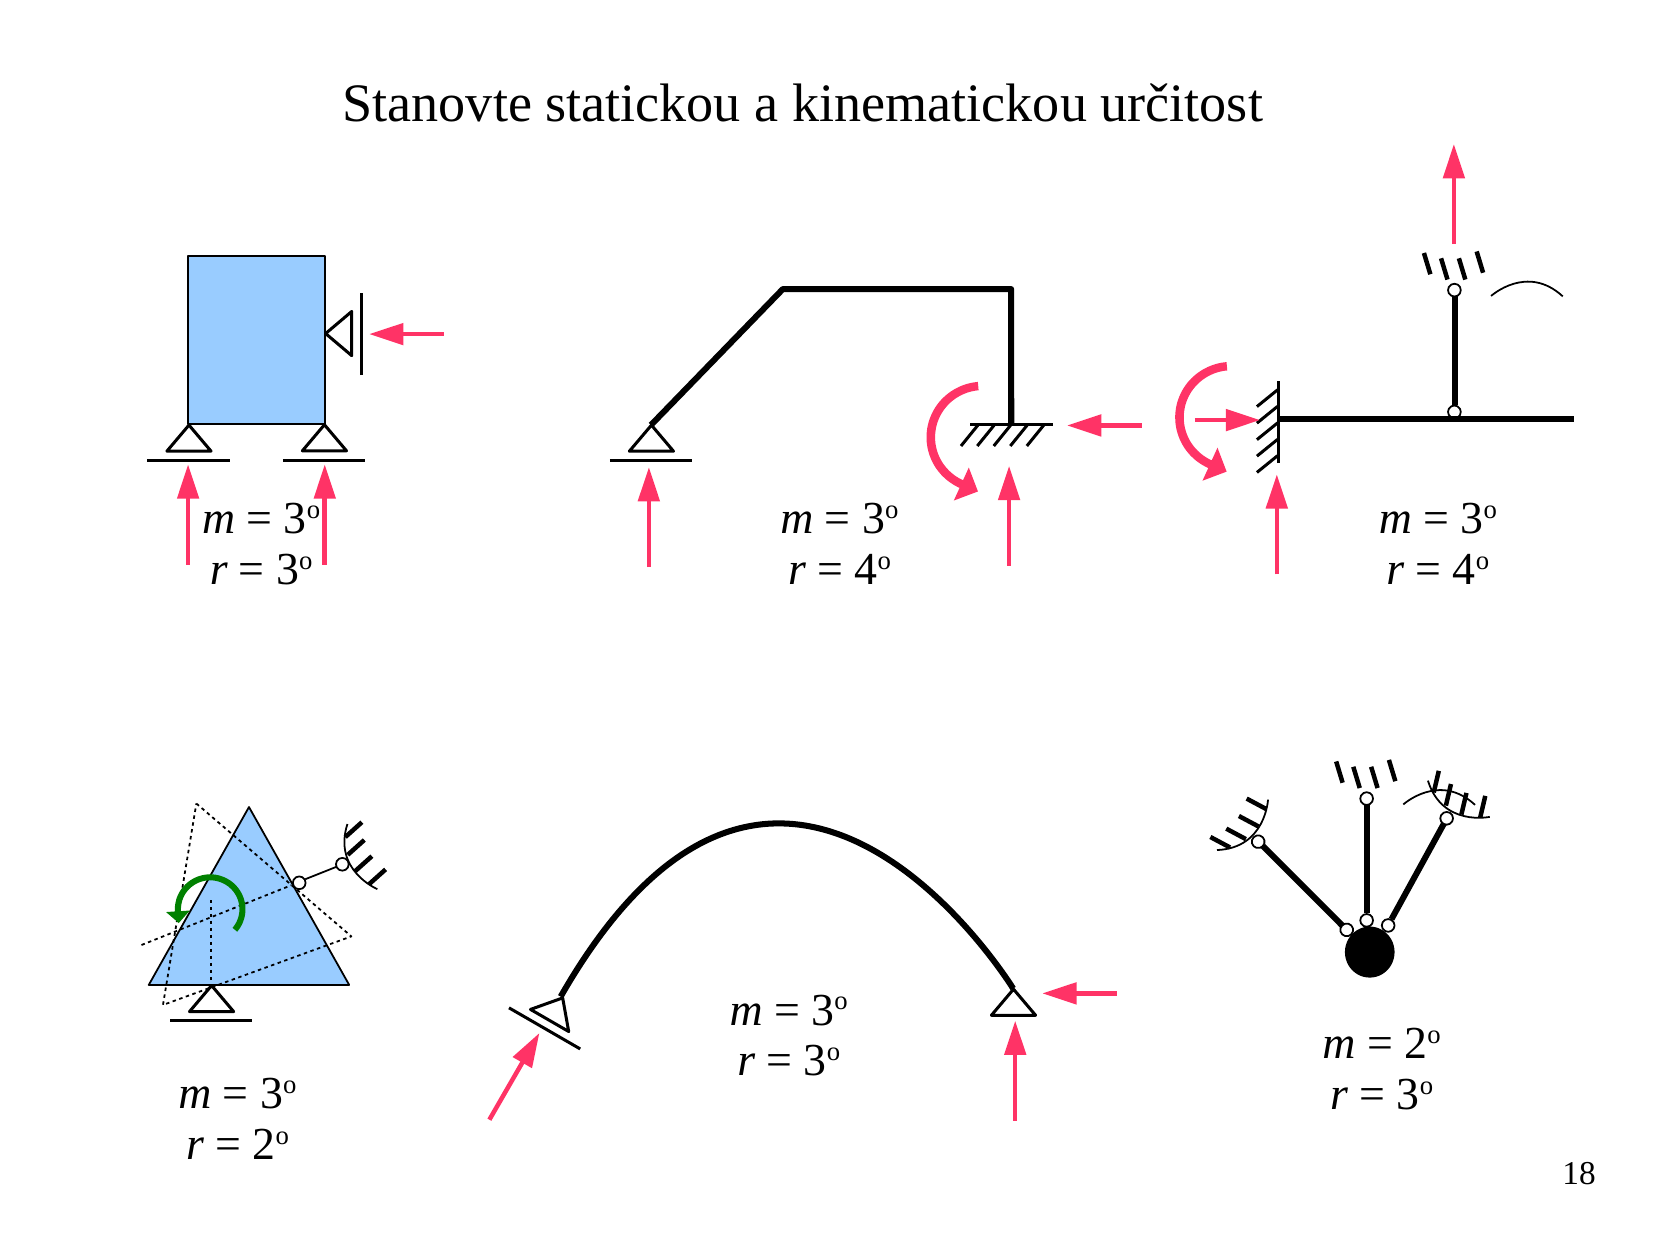

# Stanovte statickou a kinematickou určitost
m = 3o
r = 3o
m = 3o
r = 4o
m = 3o
r = 4o
m = 3o
r = 3o
m = 2o
r = 3o
m = 3o
r = 2o
18